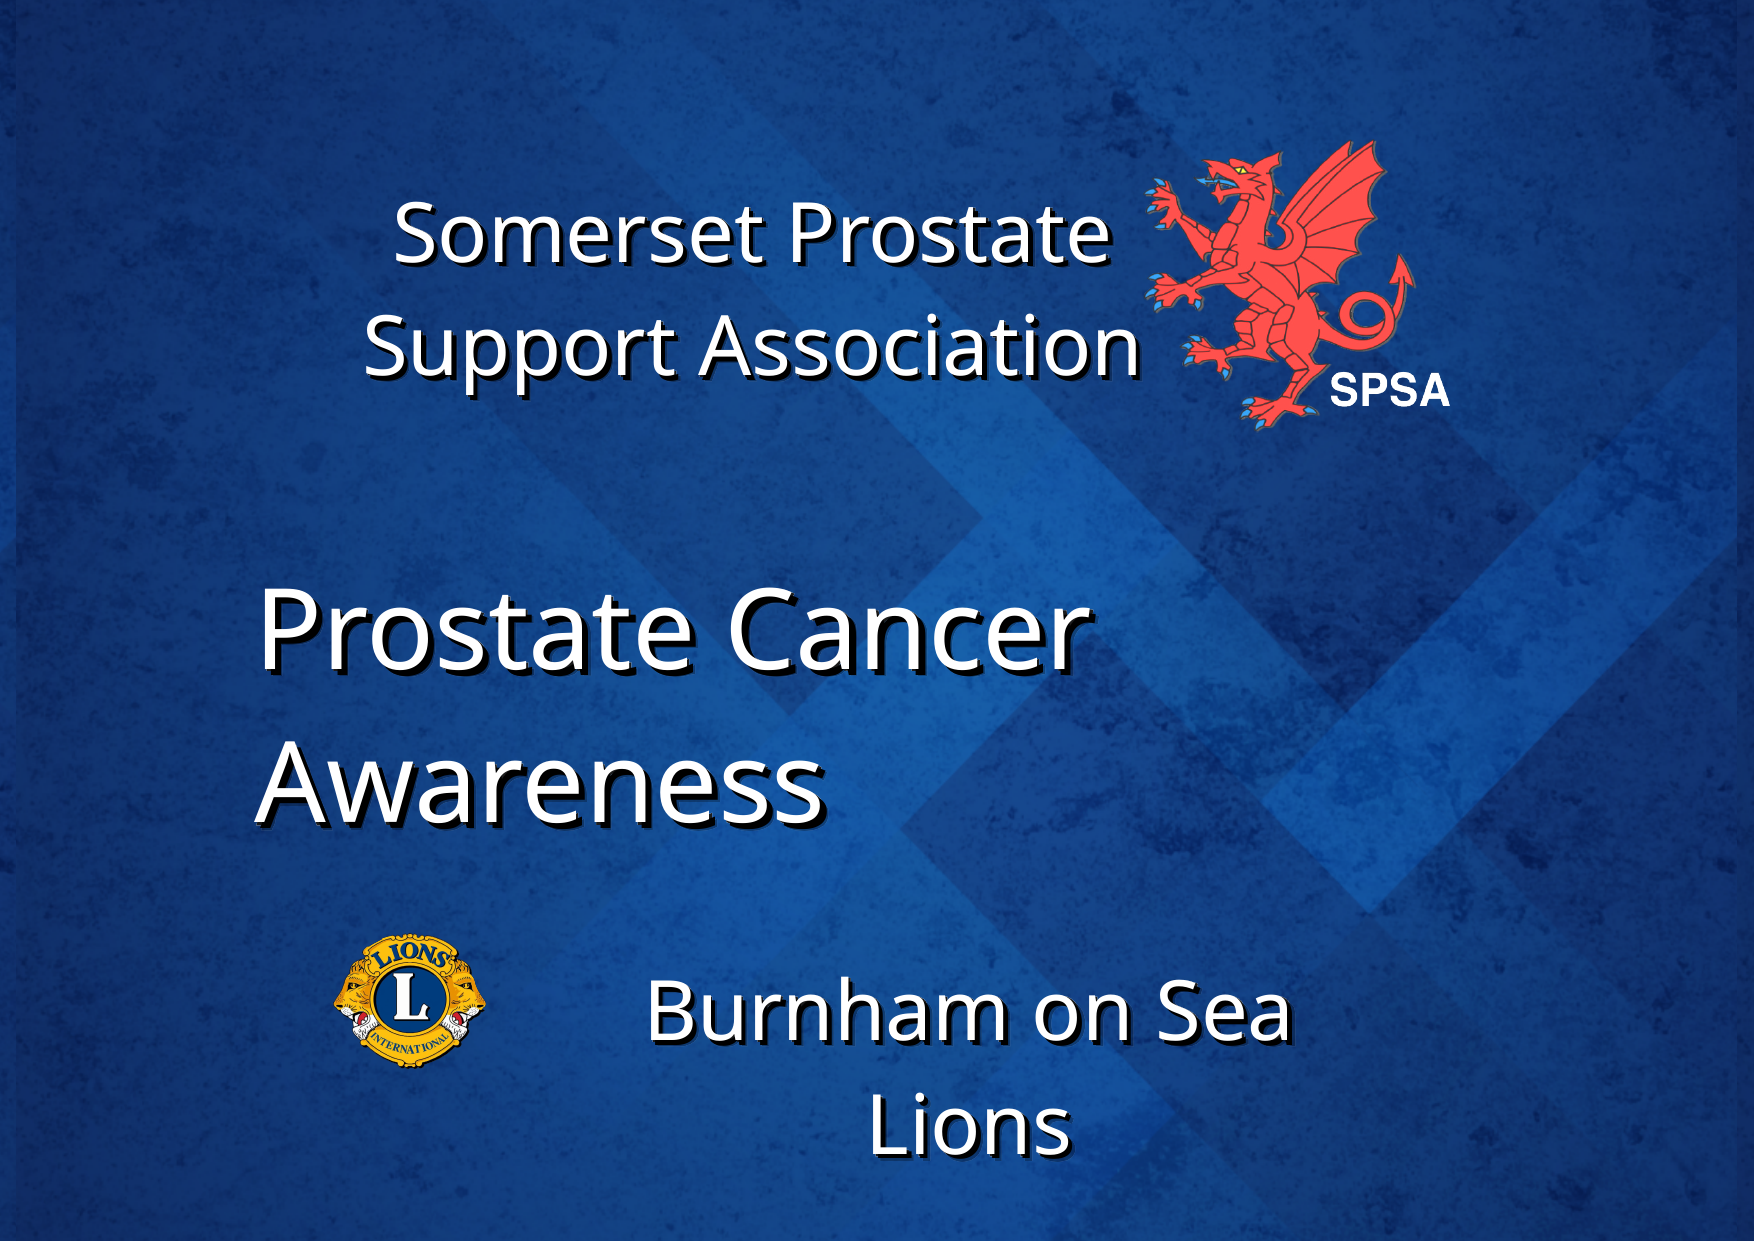

Somerset Prostate
Support Association
Prostate Cancer Awareness
Burnham on Sea Lions